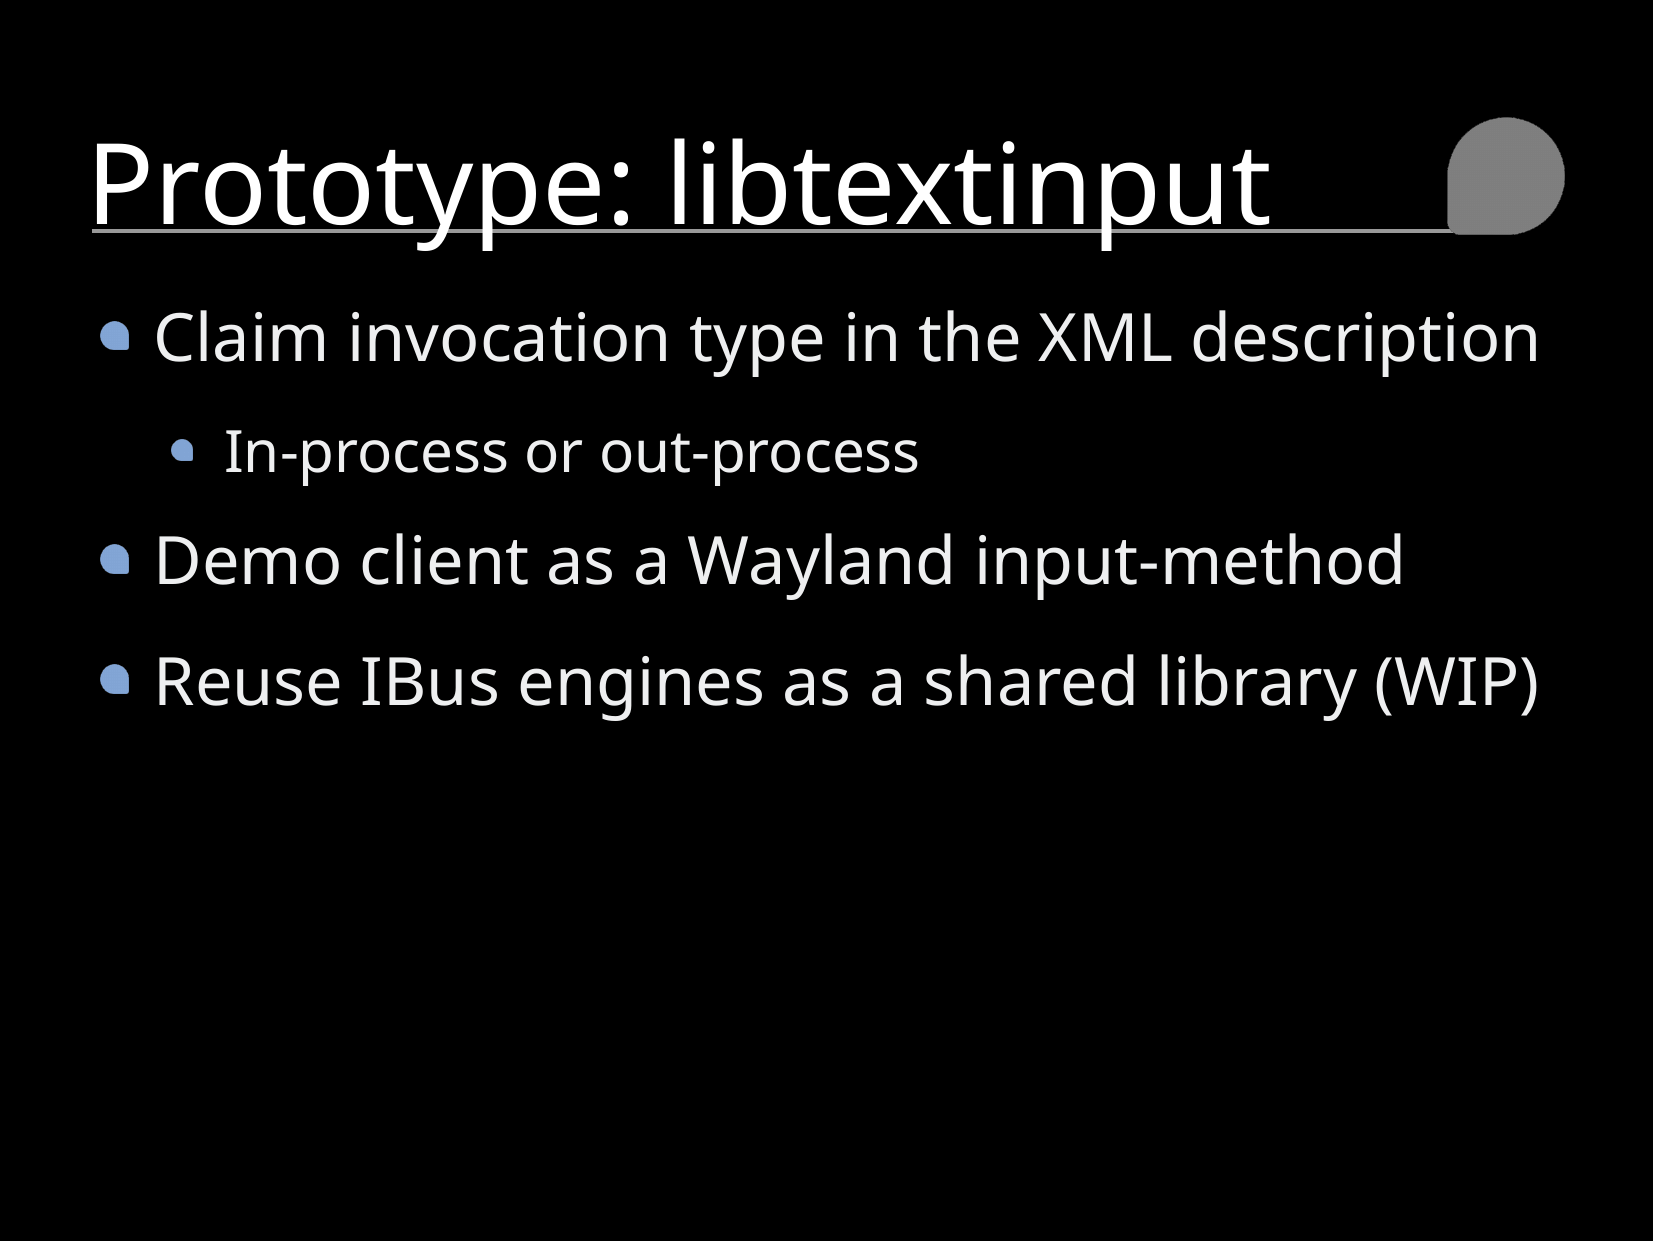

# Prototype: libtextinput
Claim invocation type in the XML description
In-process or out-process
Demo client as a Wayland input-method
Reuse IBus engines as a shared library (WIP)